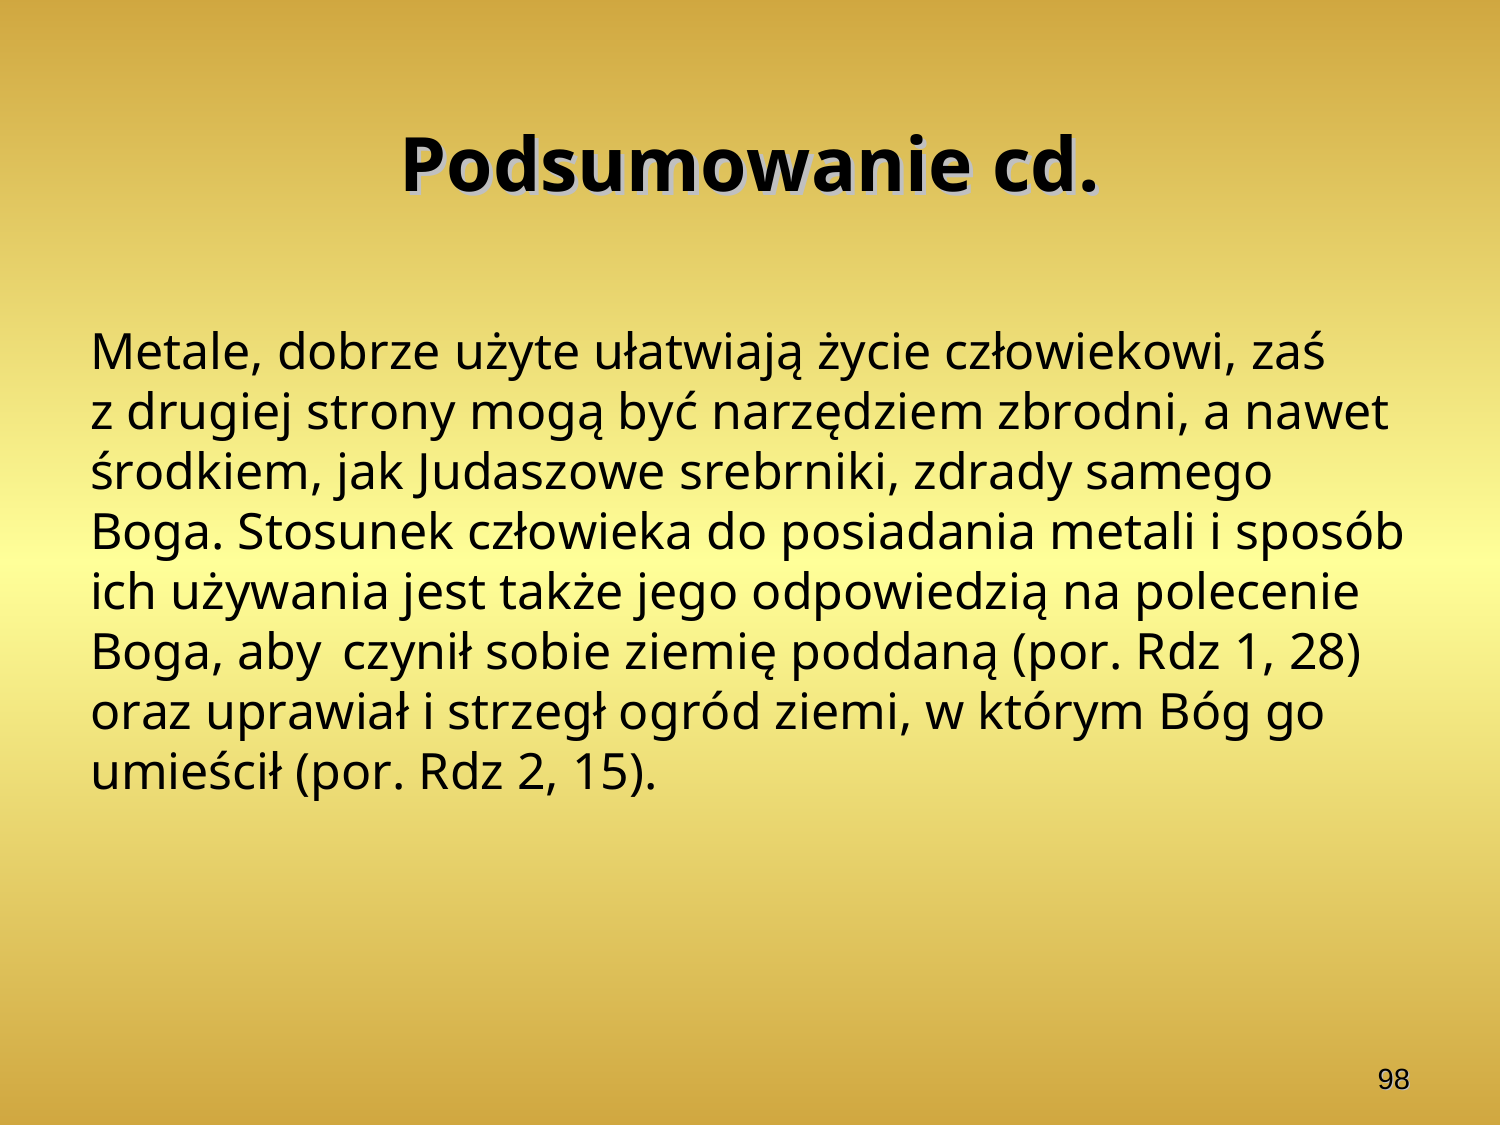

# Podsumowanie cd.
Metale, dobrze użyte ułatwiają życie człowiekowi, zaś
z drugiej strony mogą być narzędziem zbrodni, a nawet środkiem, jak Judaszowe srebrniki, zdrady samego Boga. Stosunek człowieka do posiadania metali i sposób ich używania jest także jego odpowiedzią na polecenie Boga, aby czynił sobie ziemię poddaną (por. Rdz 1, 28) oraz uprawiał i strzegł ogród ziemi, w którym Bóg go umieścił (por. Rdz 2, 15).